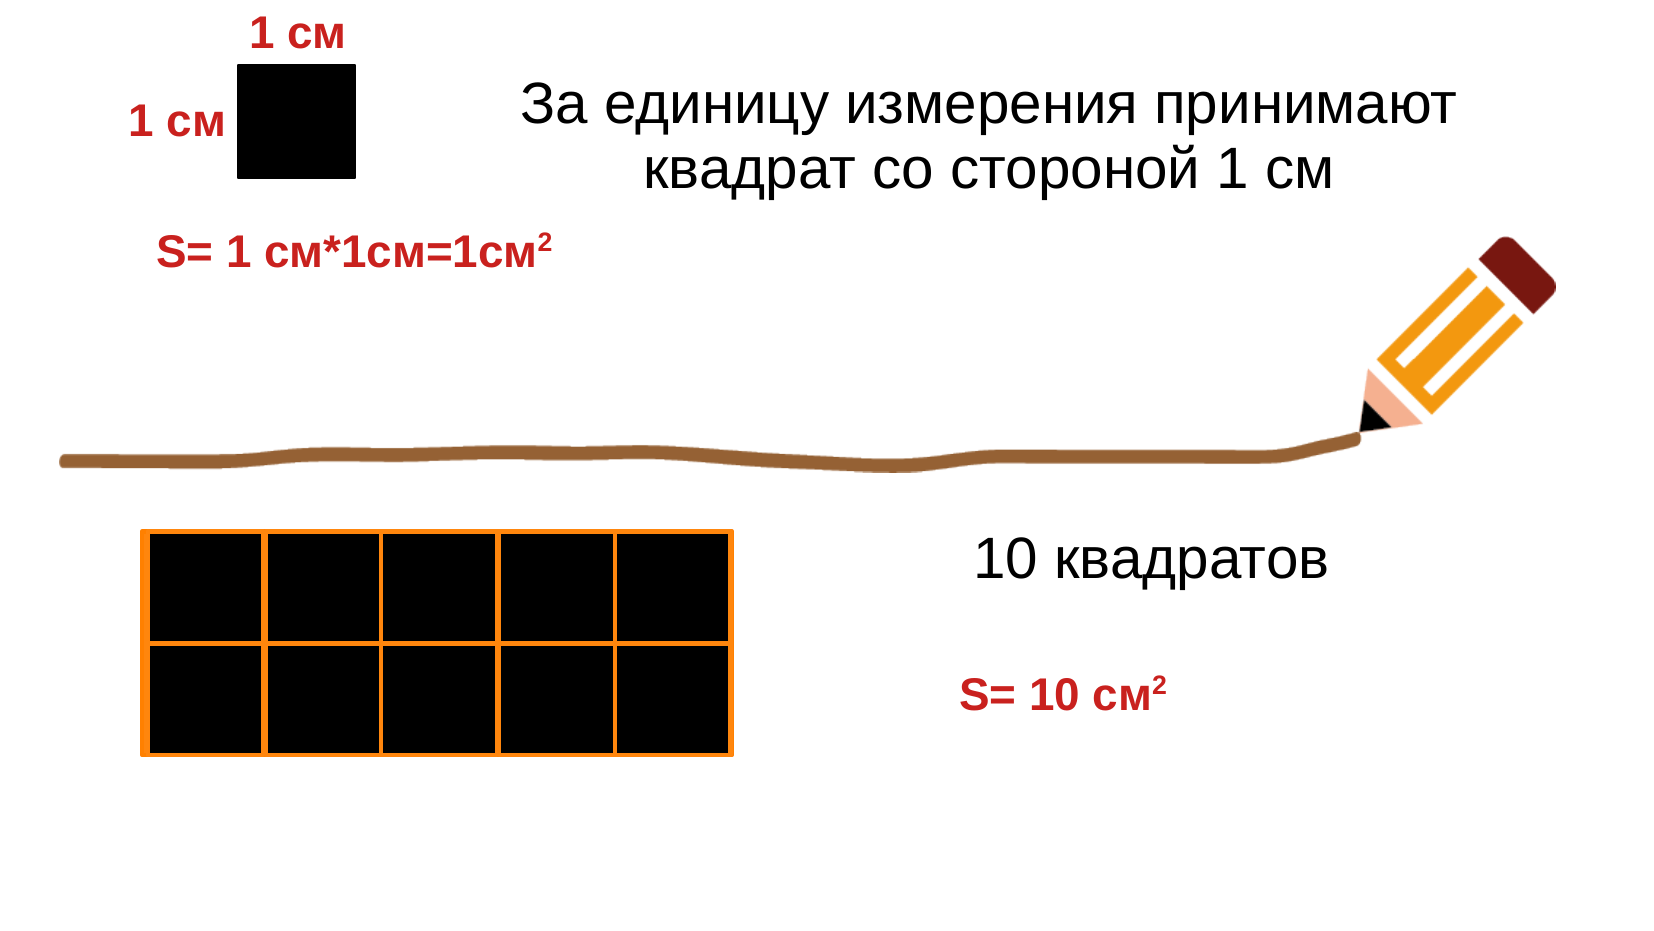

1 см
# За единицу измерения принимают квадрат со стороной 1 см
1 см
S= 1 см*1см=1см2
10 квадратов
S= 10 см2